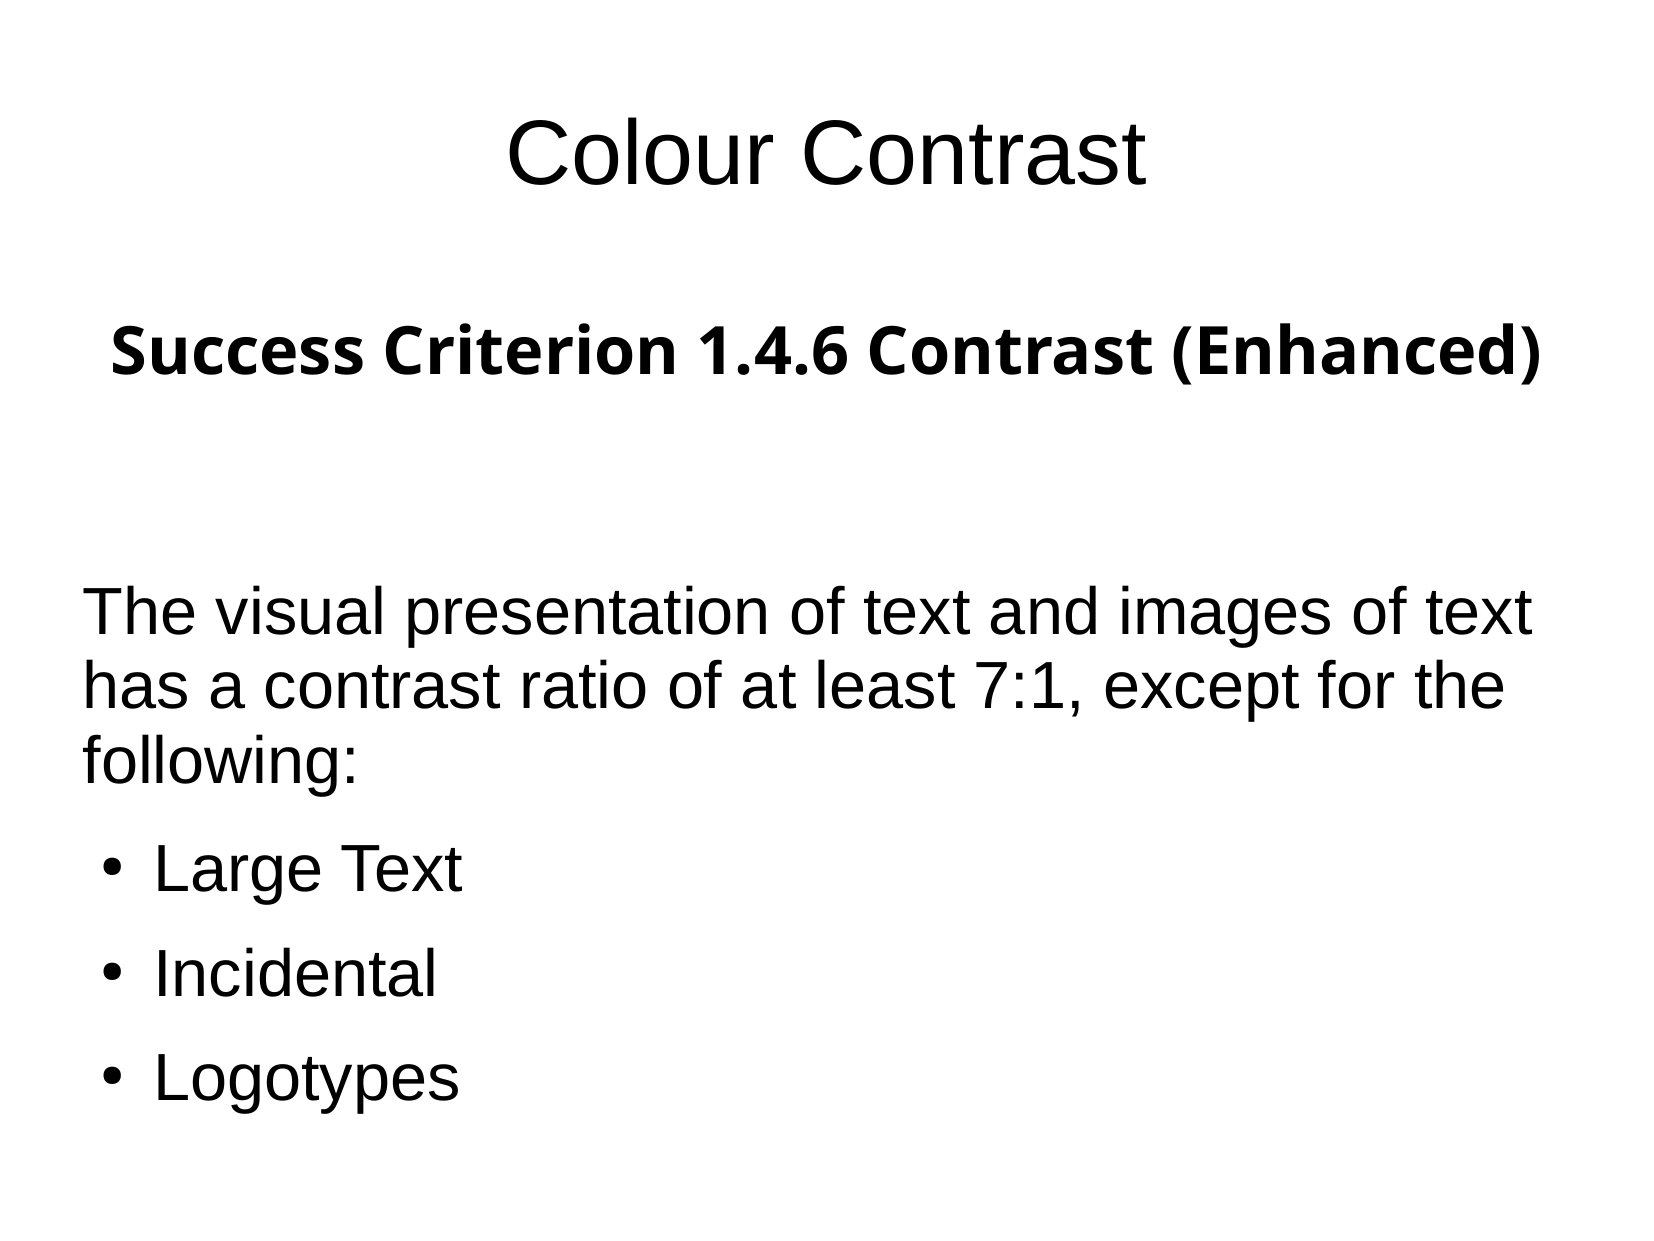

# Colour Contrast
Success Criterion 1.4.6 Contrast (Enhanced)
The visual presentation of text and images of text has a contrast ratio of at least 7:1, except for the following:
Large Text
Incidental
Logotypes